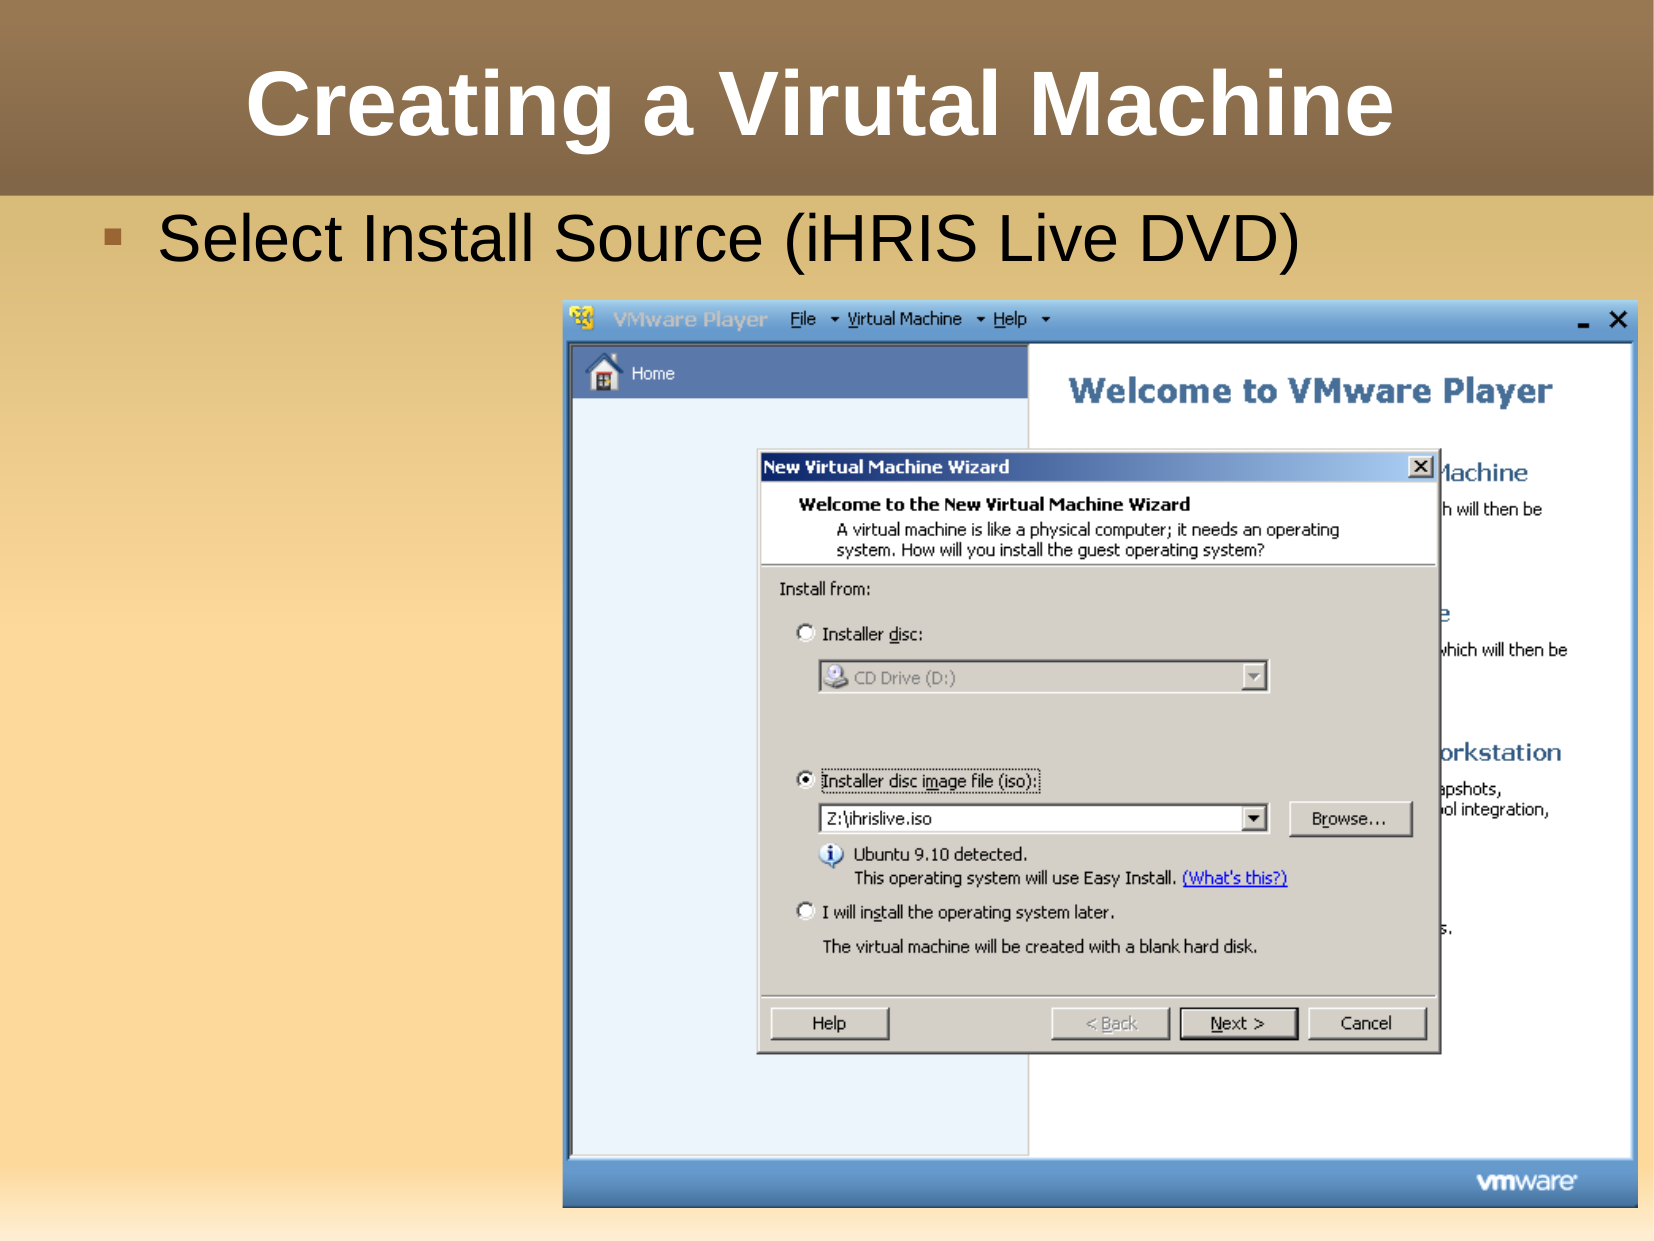

# Creating a Virutal Machine
Select Install Source (iHRIS Live DVD)